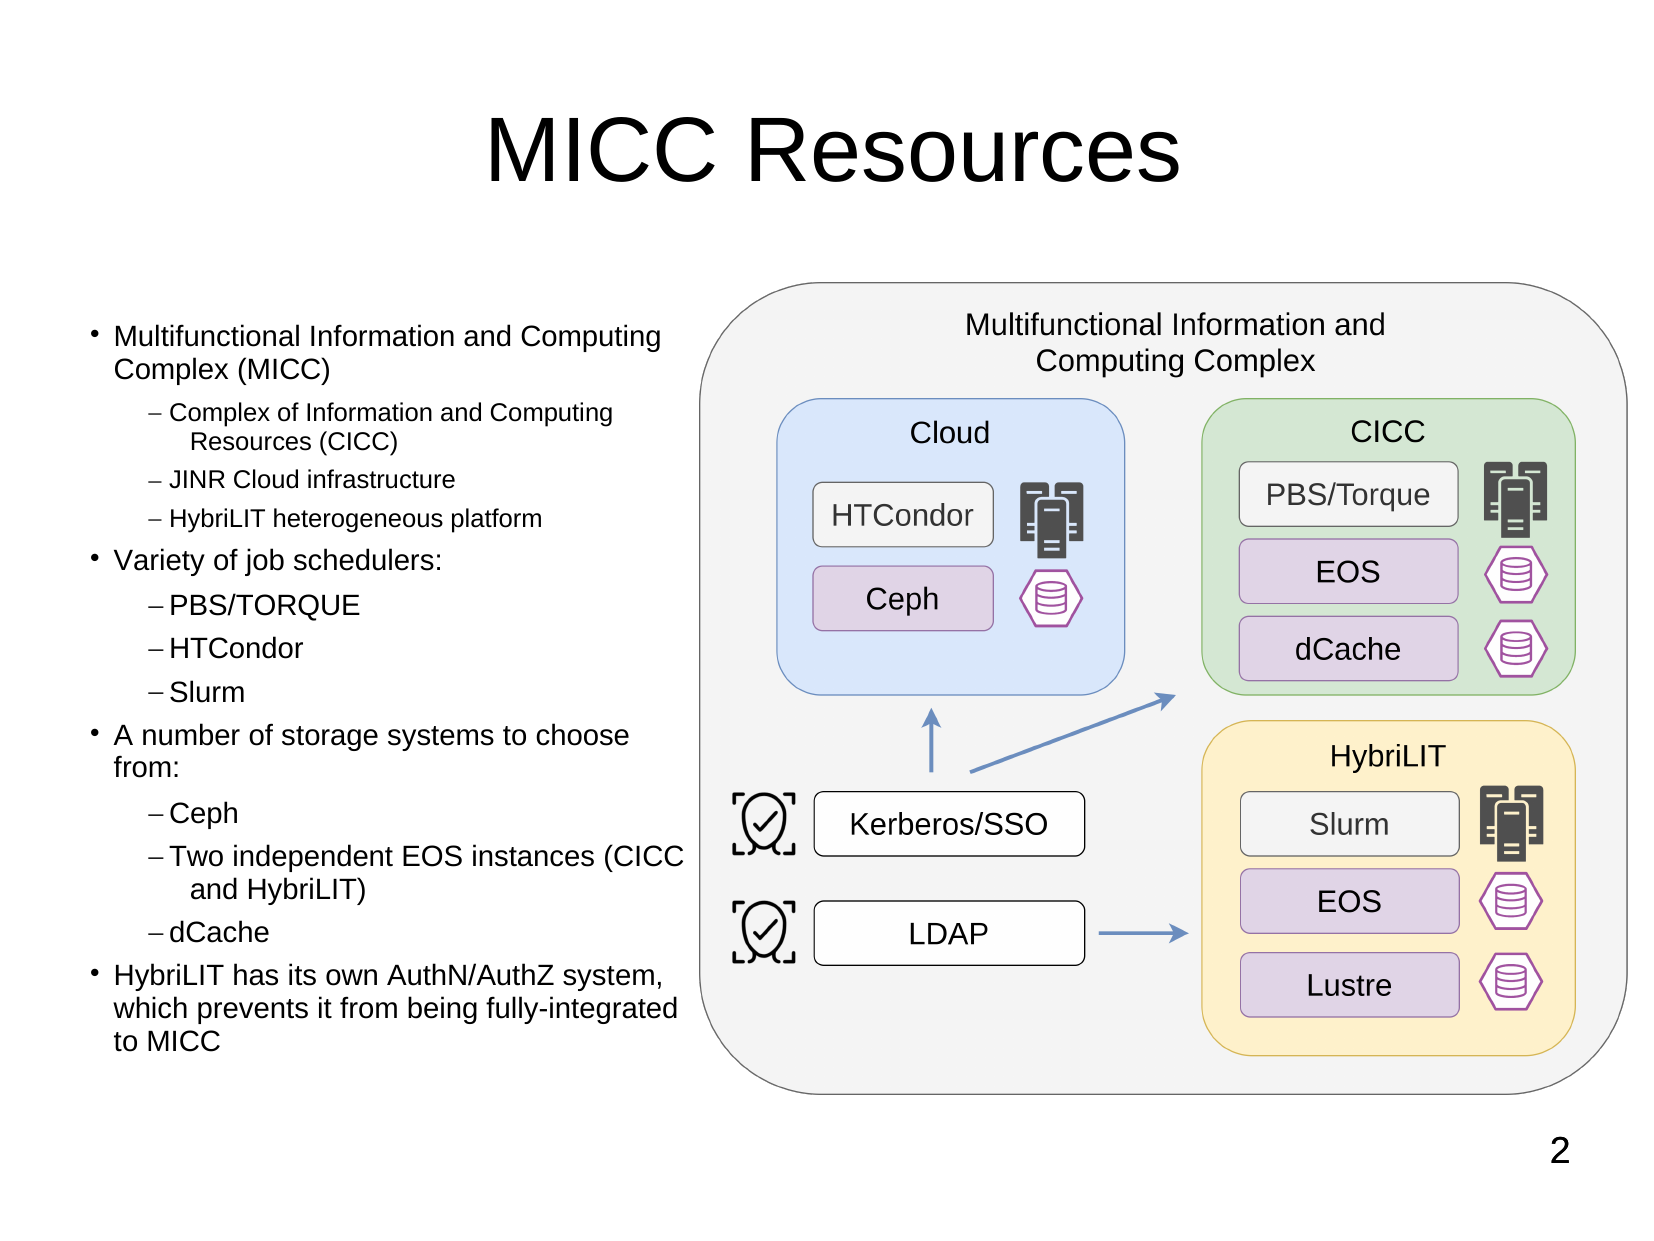

# MICC Resources
Multifunctional Information and Computing Complex (MICC)
Complex of Information and Computing Resources (CICC)
JINR Cloud infrastructure
HybriLIT heterogeneous platform
Variety of job schedulers:
PBS/TORQUE
HTCondor
Slurm
A number of storage systems to choose from:
Ceph
Two independent EOS instances (CICC and HybriLIT)
dCache
HybriLIT has its own AuthN/AuthZ system, which prevents it from being fully-integrated to MICC
2